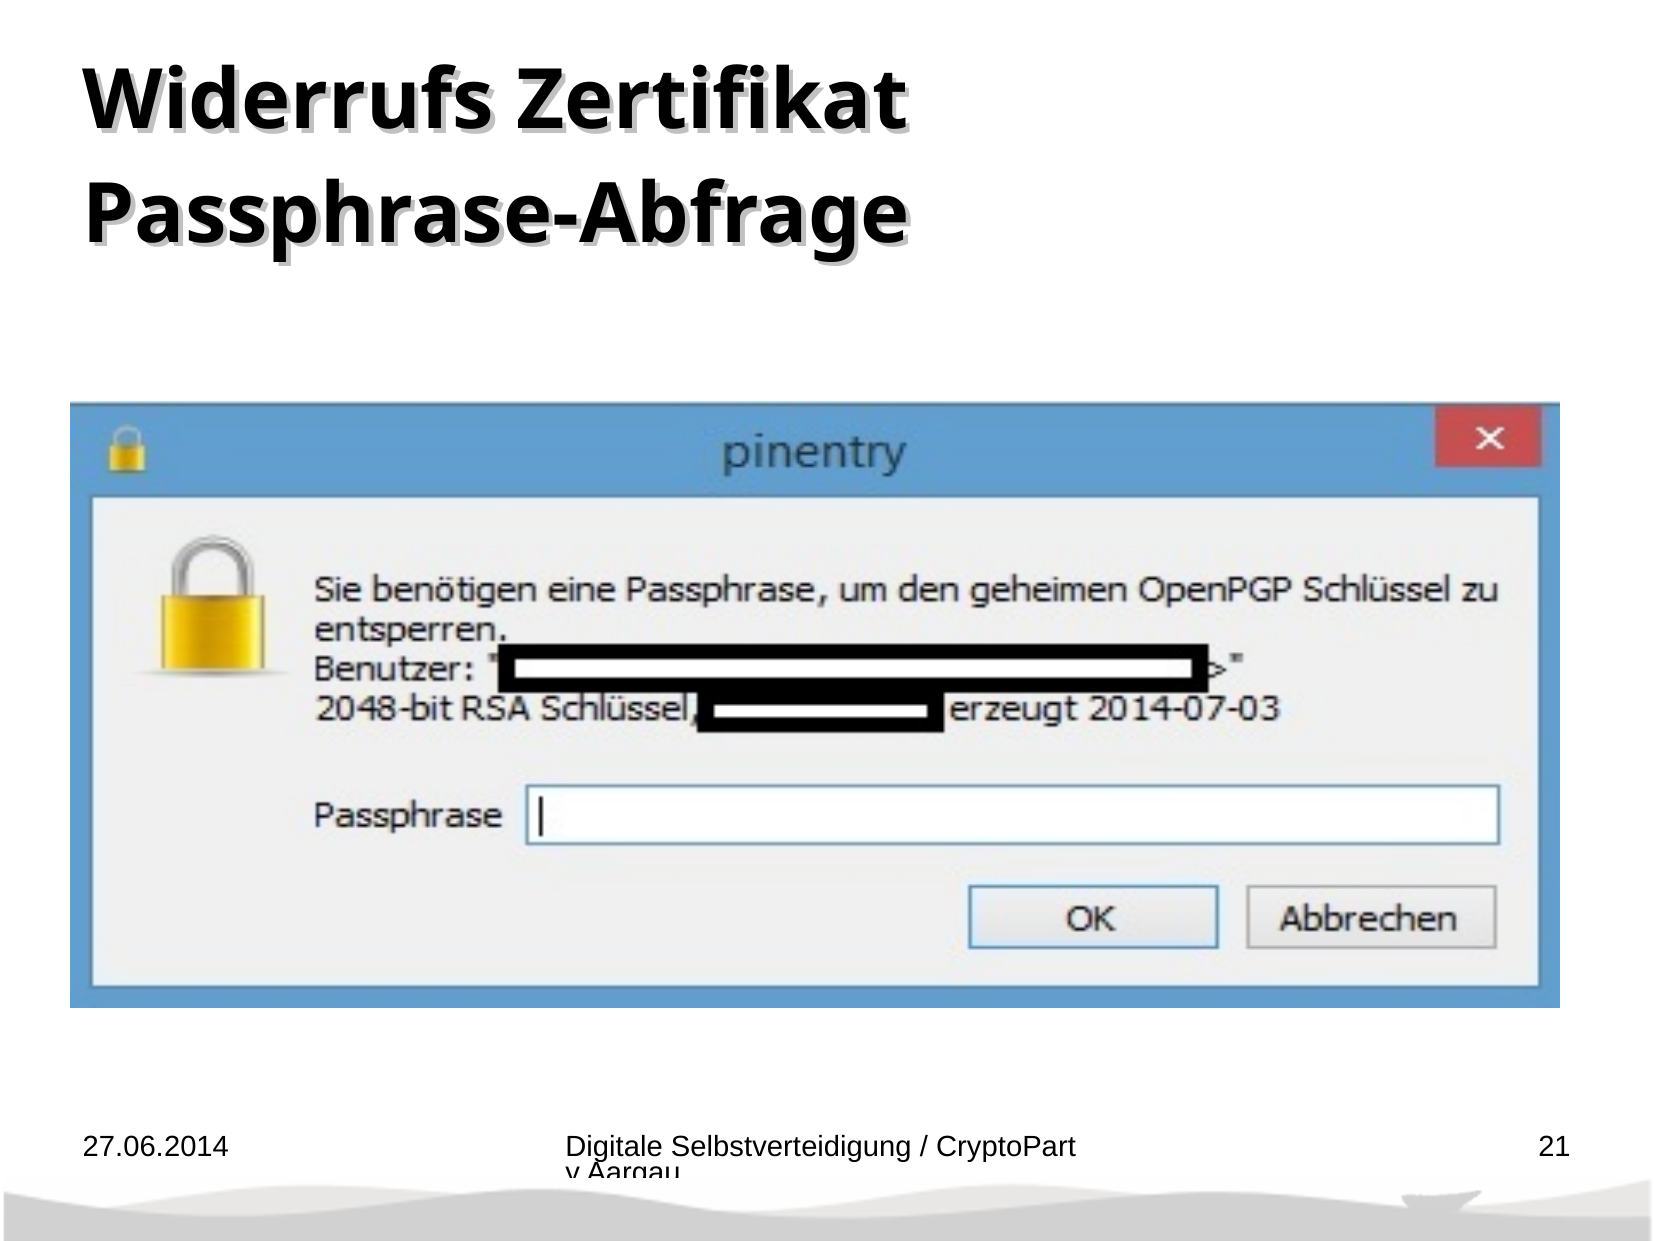

# Widerrufs Zertifikat Passphrase-Abfrage
27.06.2014
Digitale Selbstverteidigung / CryptoParty Aargau
21